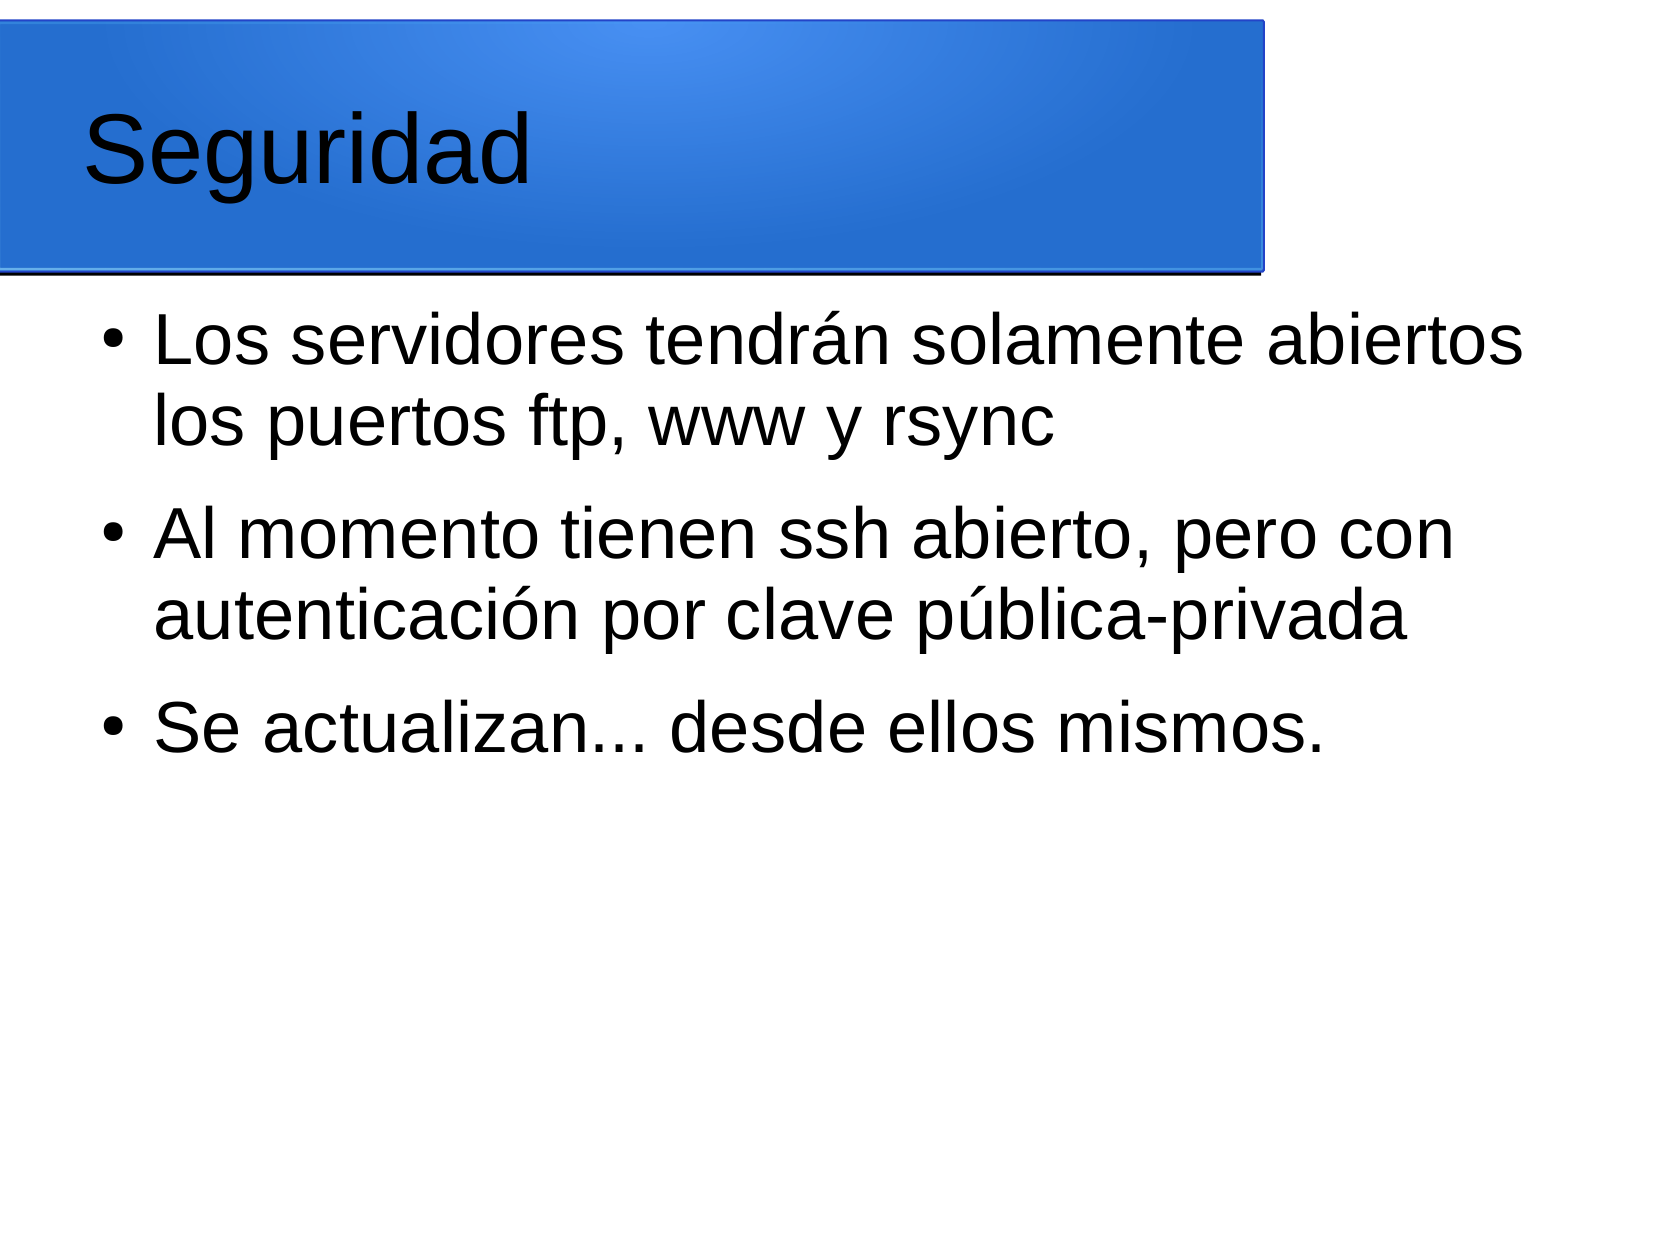

# Seguridad
Los servidores tendrán solamente abiertos los puertos ftp, www y rsync
Al momento tienen ssh abierto, pero con autenticación por clave pública-privada
Se actualizan... desde ellos mismos.